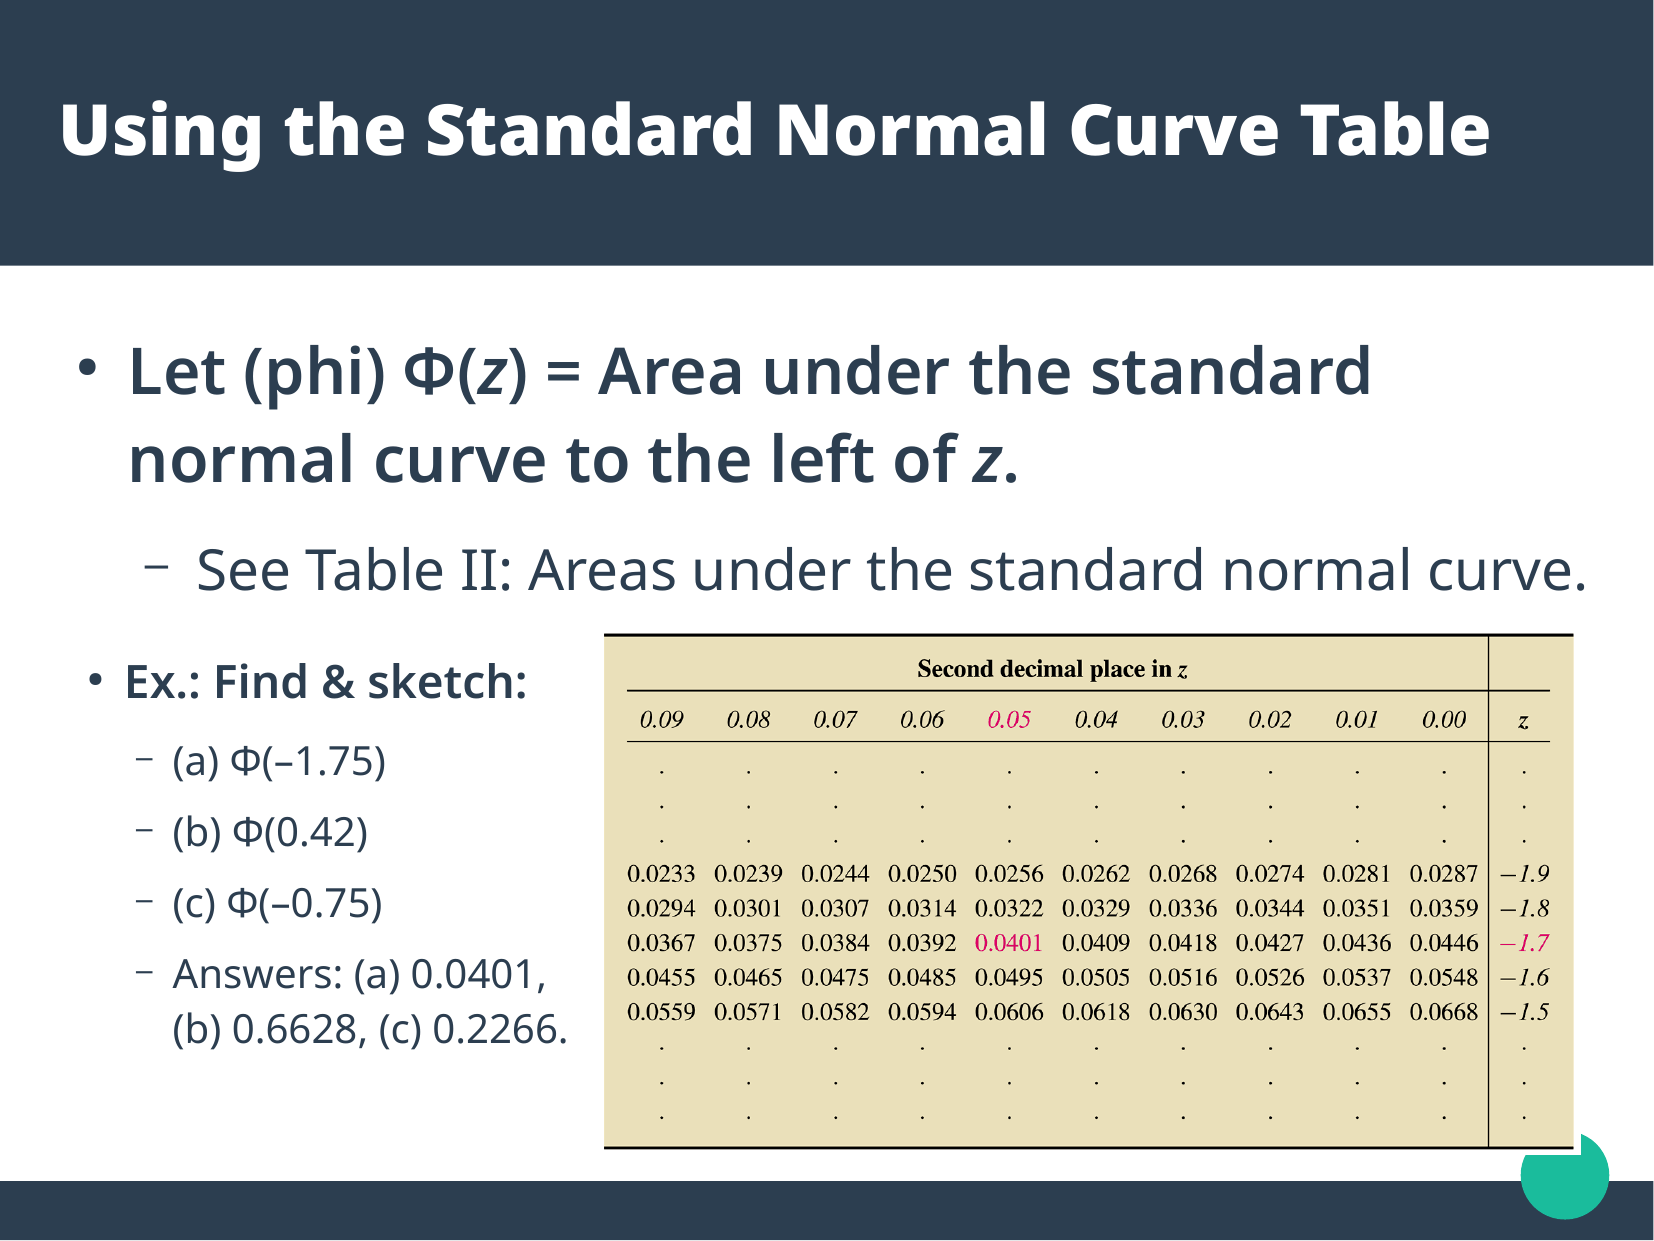

# Using the Standard Normal Curve Table
Let (phi) Φ(z) = Area under the standard normal curve to the left of z.
See Table II: Areas under the standard normal curve.
Ex.: Find & sketch:
(a) Φ(–1.75)
(b) Φ(0.42)
(c) Φ(–0.75)
Answers: (a) 0.0401, (b) 0.6628, (c) 0.2266.